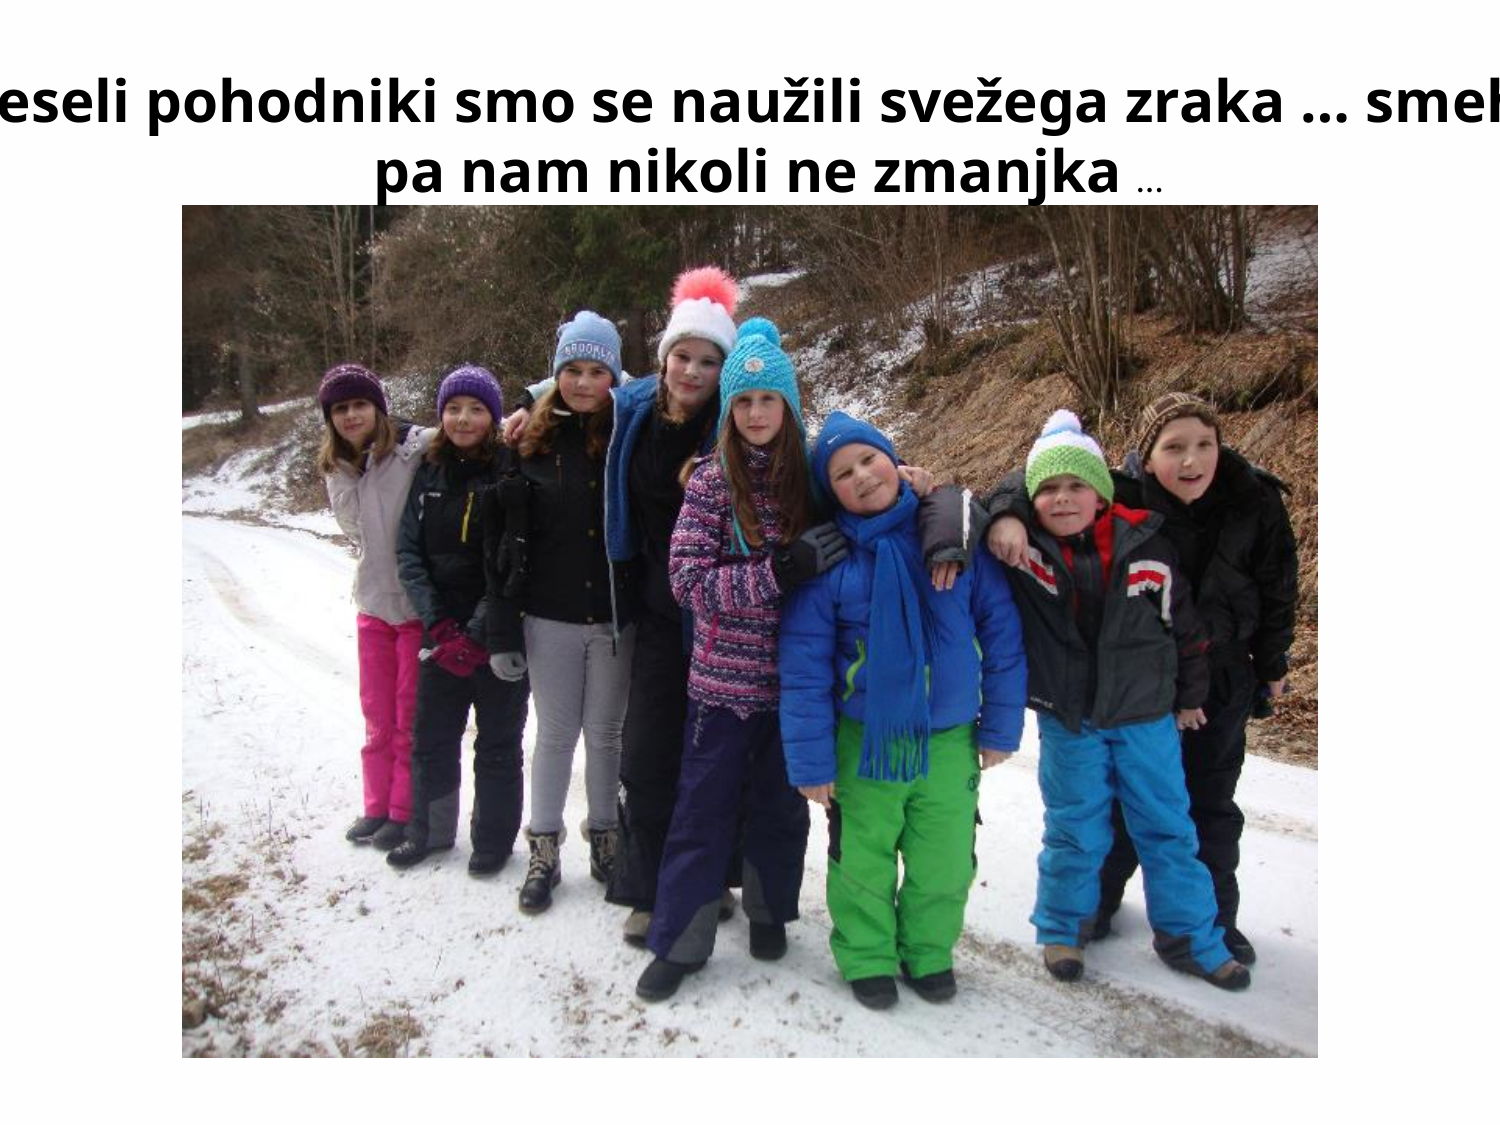

Veseli pohodniki smo se naužili svežega zraka … smeha
pa nam nikoli ne zmanjka …